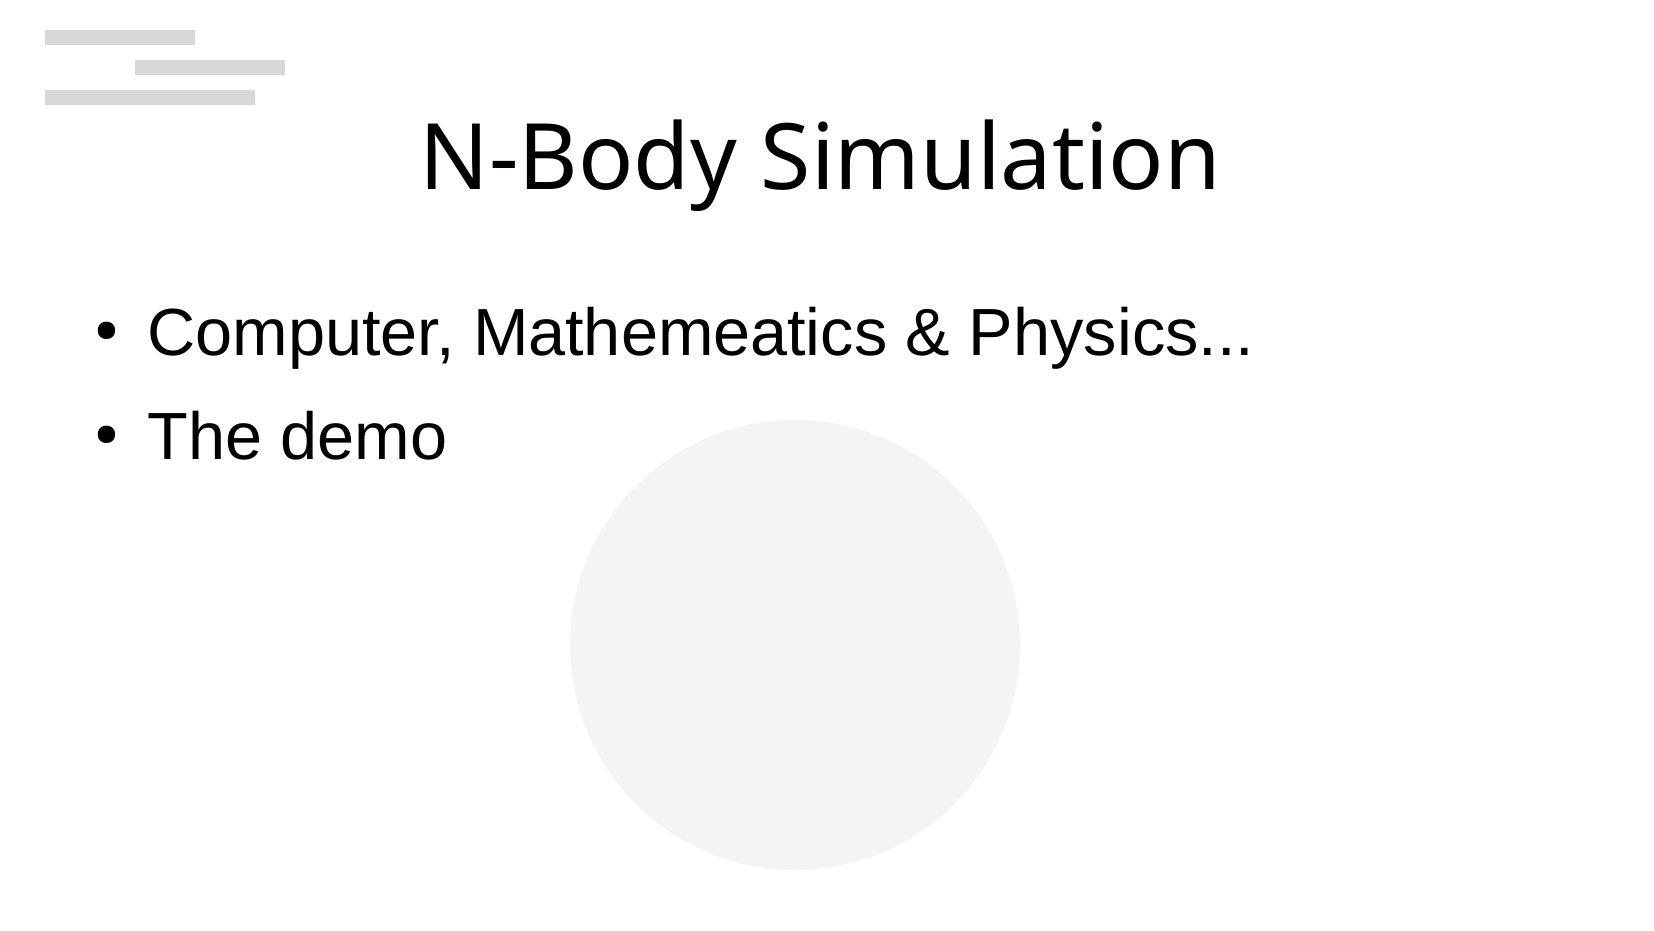

# N-Body Simulation
Computer, Mathemeatics & Physics...
The demo